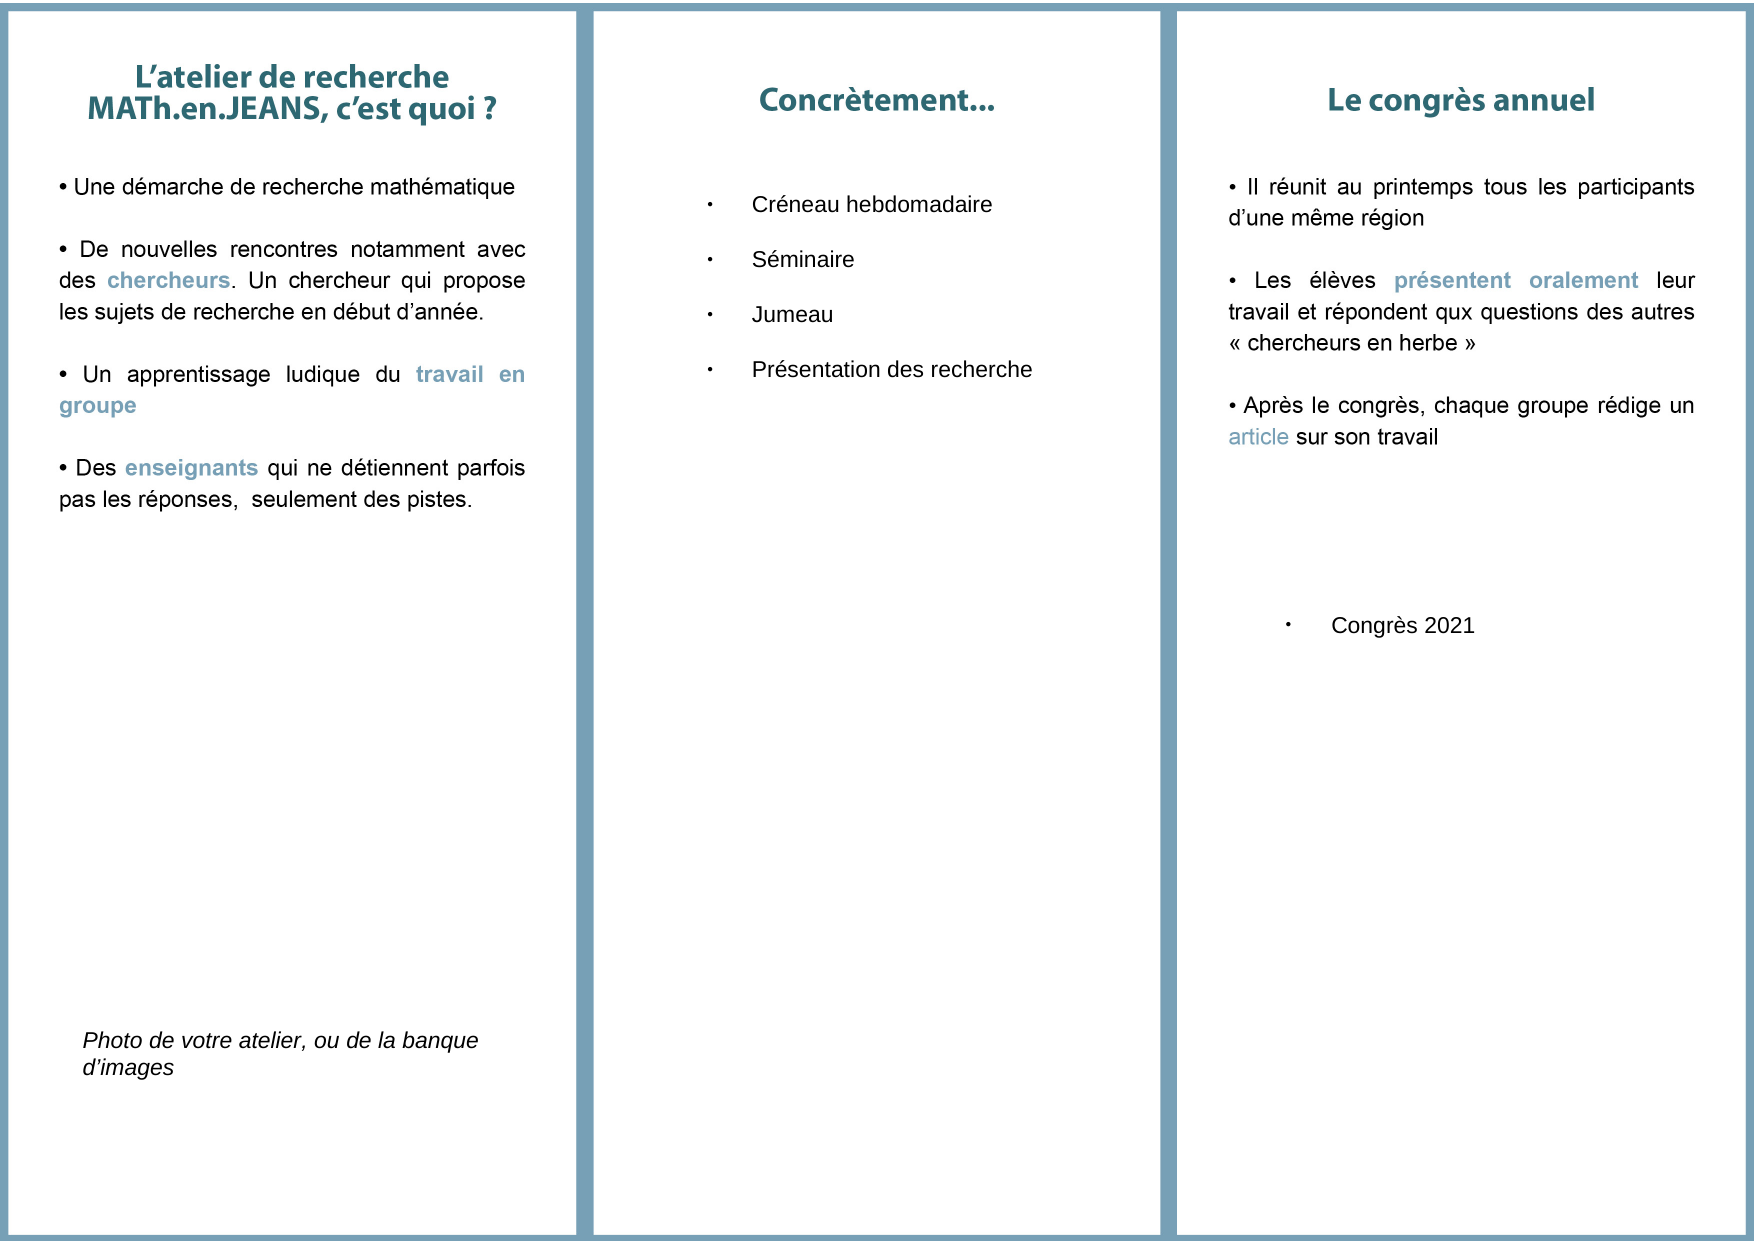

Créneau hebdomadaire
Séminaire
Jumeau
Présentation des recherche
Congrès 2021
Photo de votre atelier, ou de la banque d’images